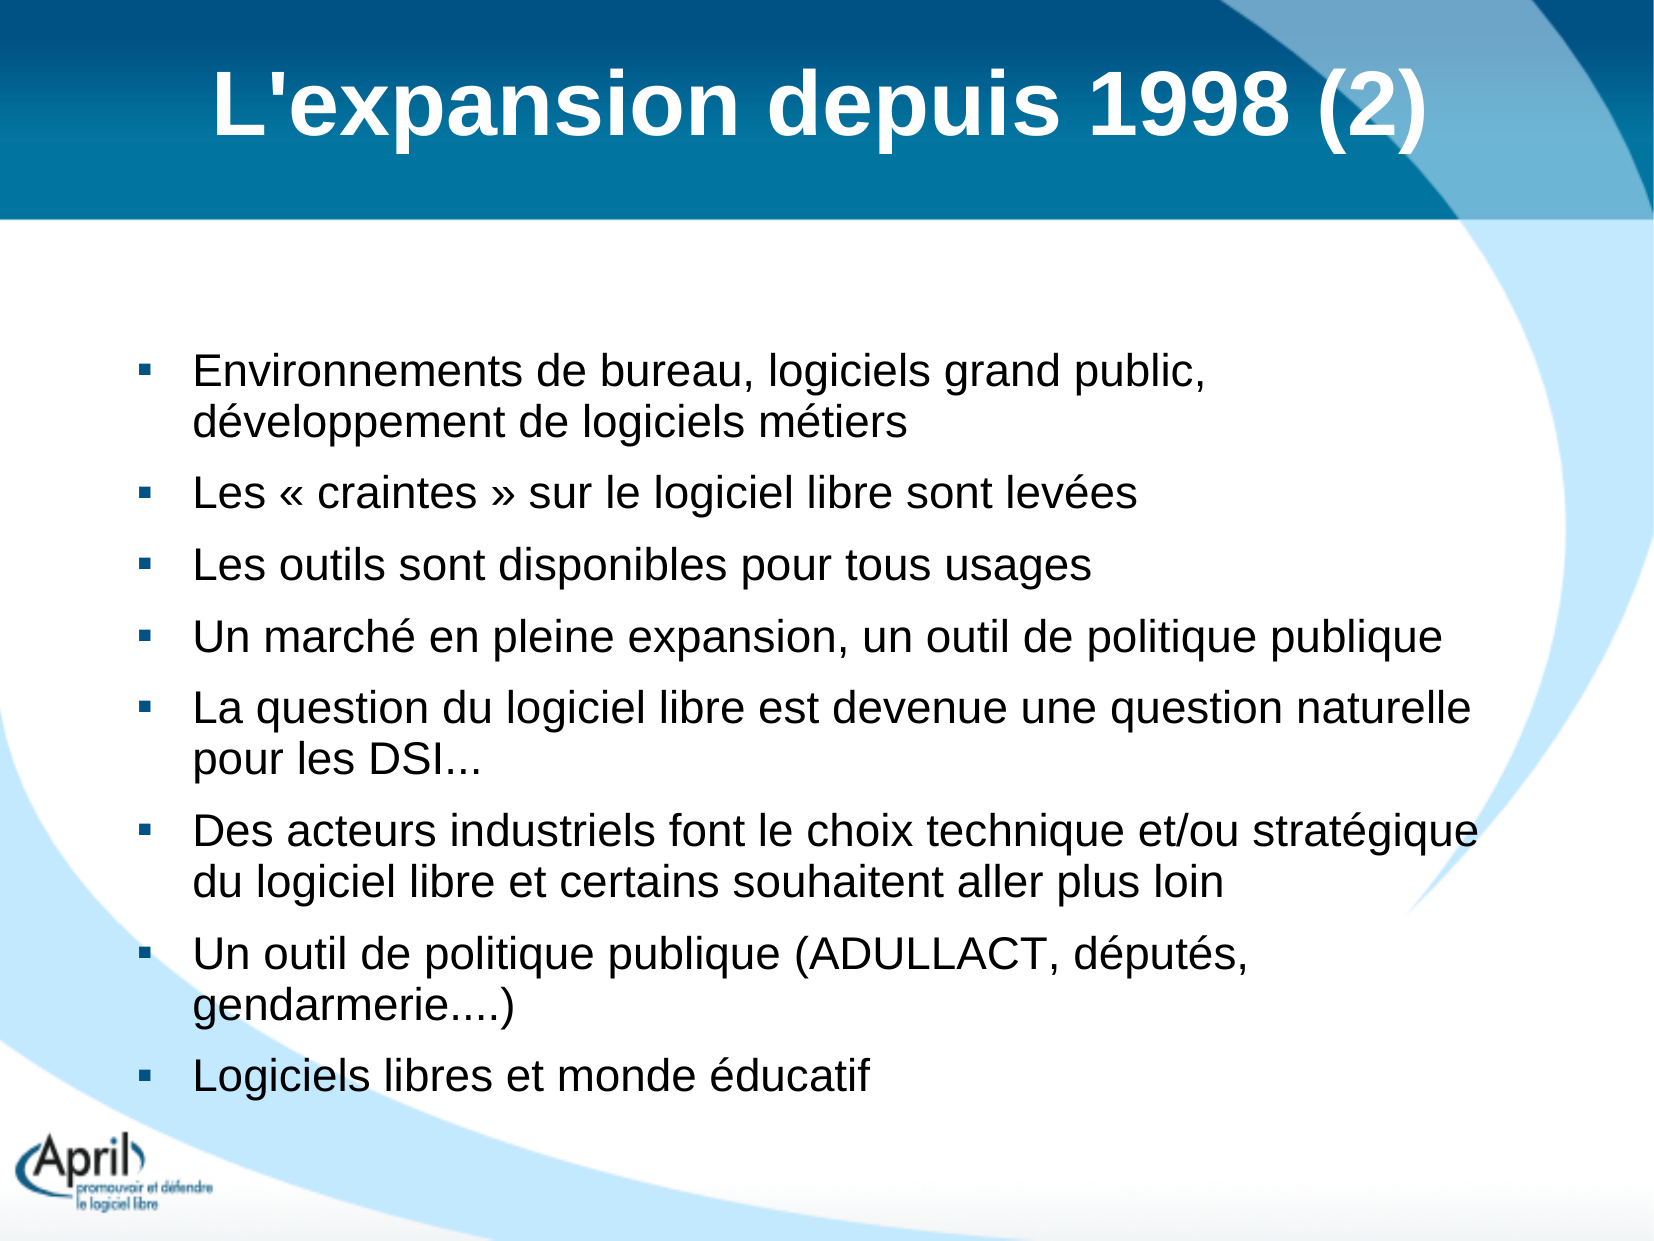

# L'expansion depuis 1998 (2)
Environnements de bureau, logiciels grand public, développement de logiciels métiers
Les « craintes » sur le logiciel libre sont levées
Les outils sont disponibles pour tous usages
Un marché en pleine expansion, un outil de politique publique
La question du logiciel libre est devenue une question naturelle pour les DSI...
Des acteurs industriels font le choix technique et/ou stratégique du logiciel libre et certains souhaitent aller plus loin
Un outil de politique publique (ADULLACT, députés, gendarmerie....)
Logiciels libres et monde éducatif